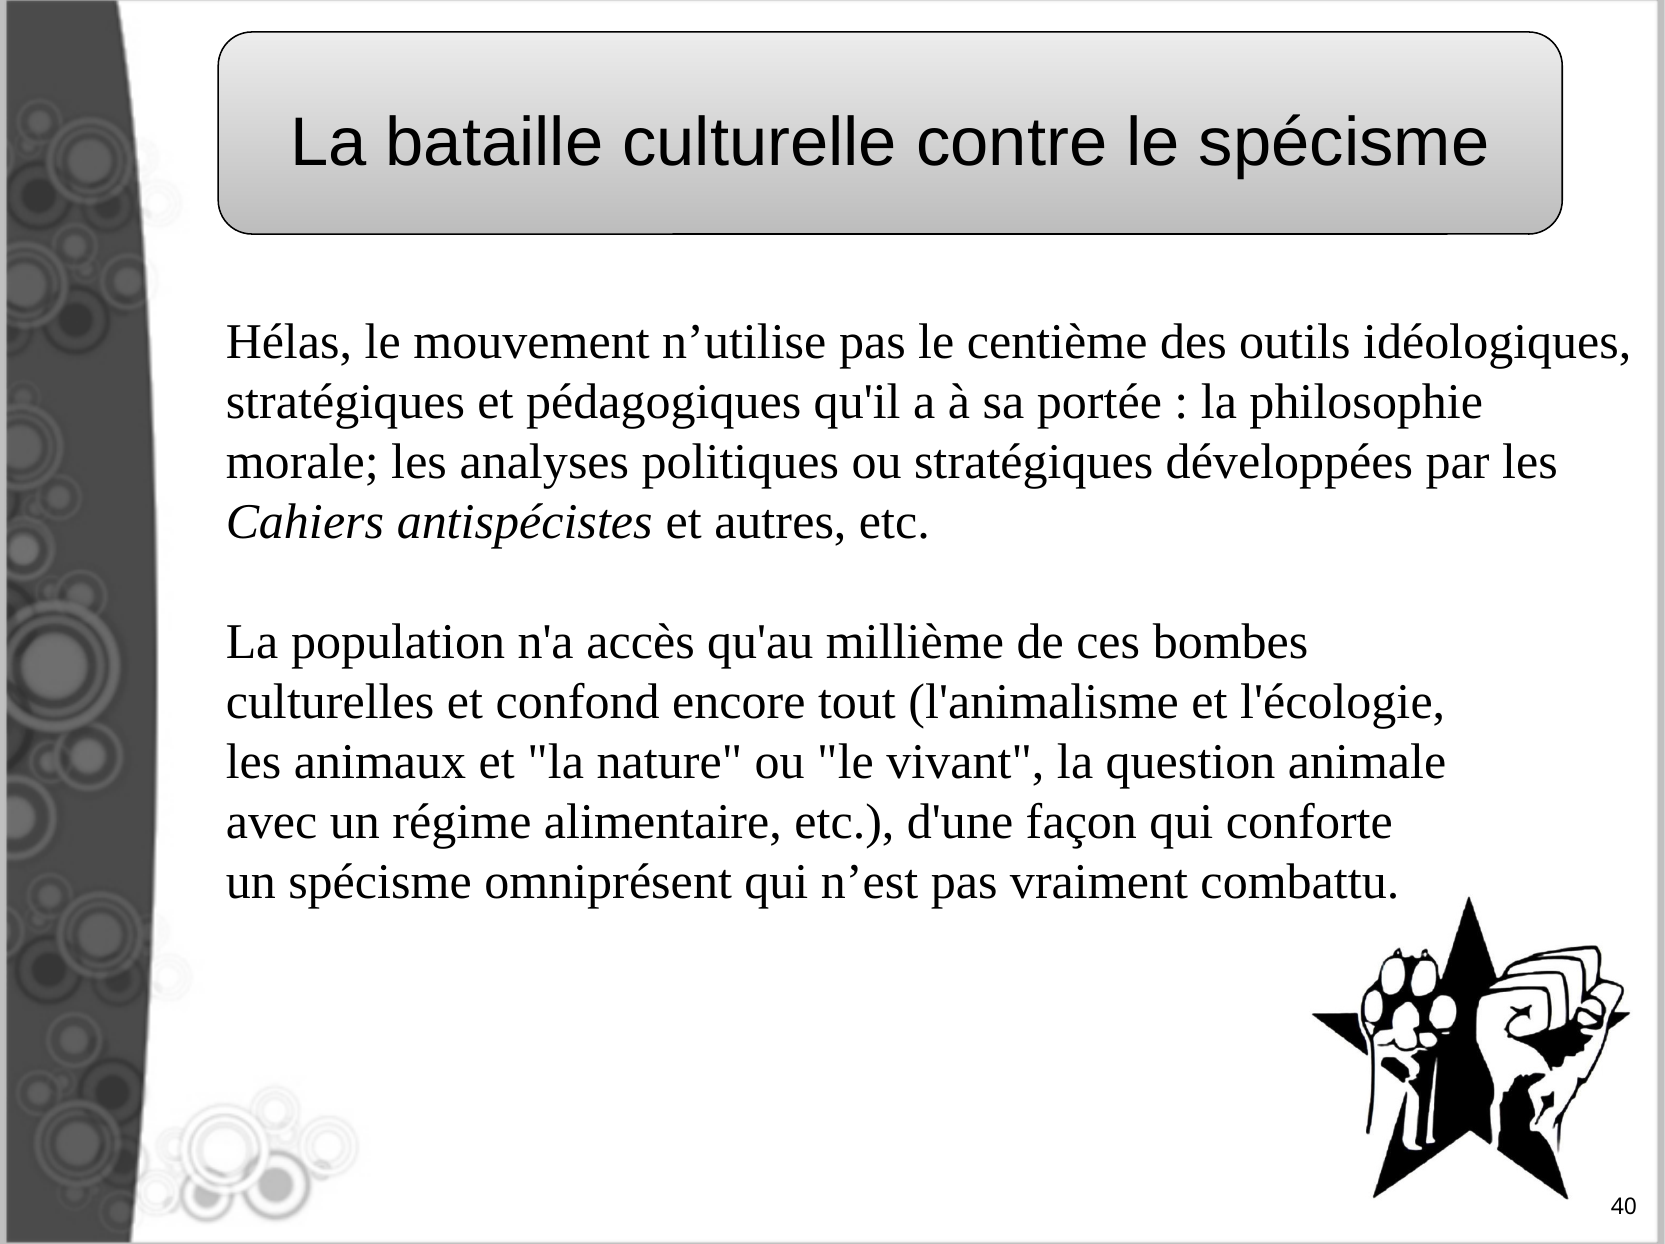

La bataille culturelle contre le spécisme
Hélas, le mouvement n’utilise pas le centième des outils idéologiques, stratégiques et pédagogiques qu'il a à sa portée : la philosophie morale; les analyses politiques ou stratégiques développées par les Cahiers antispécistes et autres, etc.
La population n'a accès qu'au millième de ces bombes
culturelles et confond encore tout (l'animalisme et l'écologie,
les animaux et "la nature" ou "le vivant", la question animale
avec un régime alimentaire, etc.), d'une façon qui conforte
un spécisme omniprésent qui n’est pas vraiment combattu.